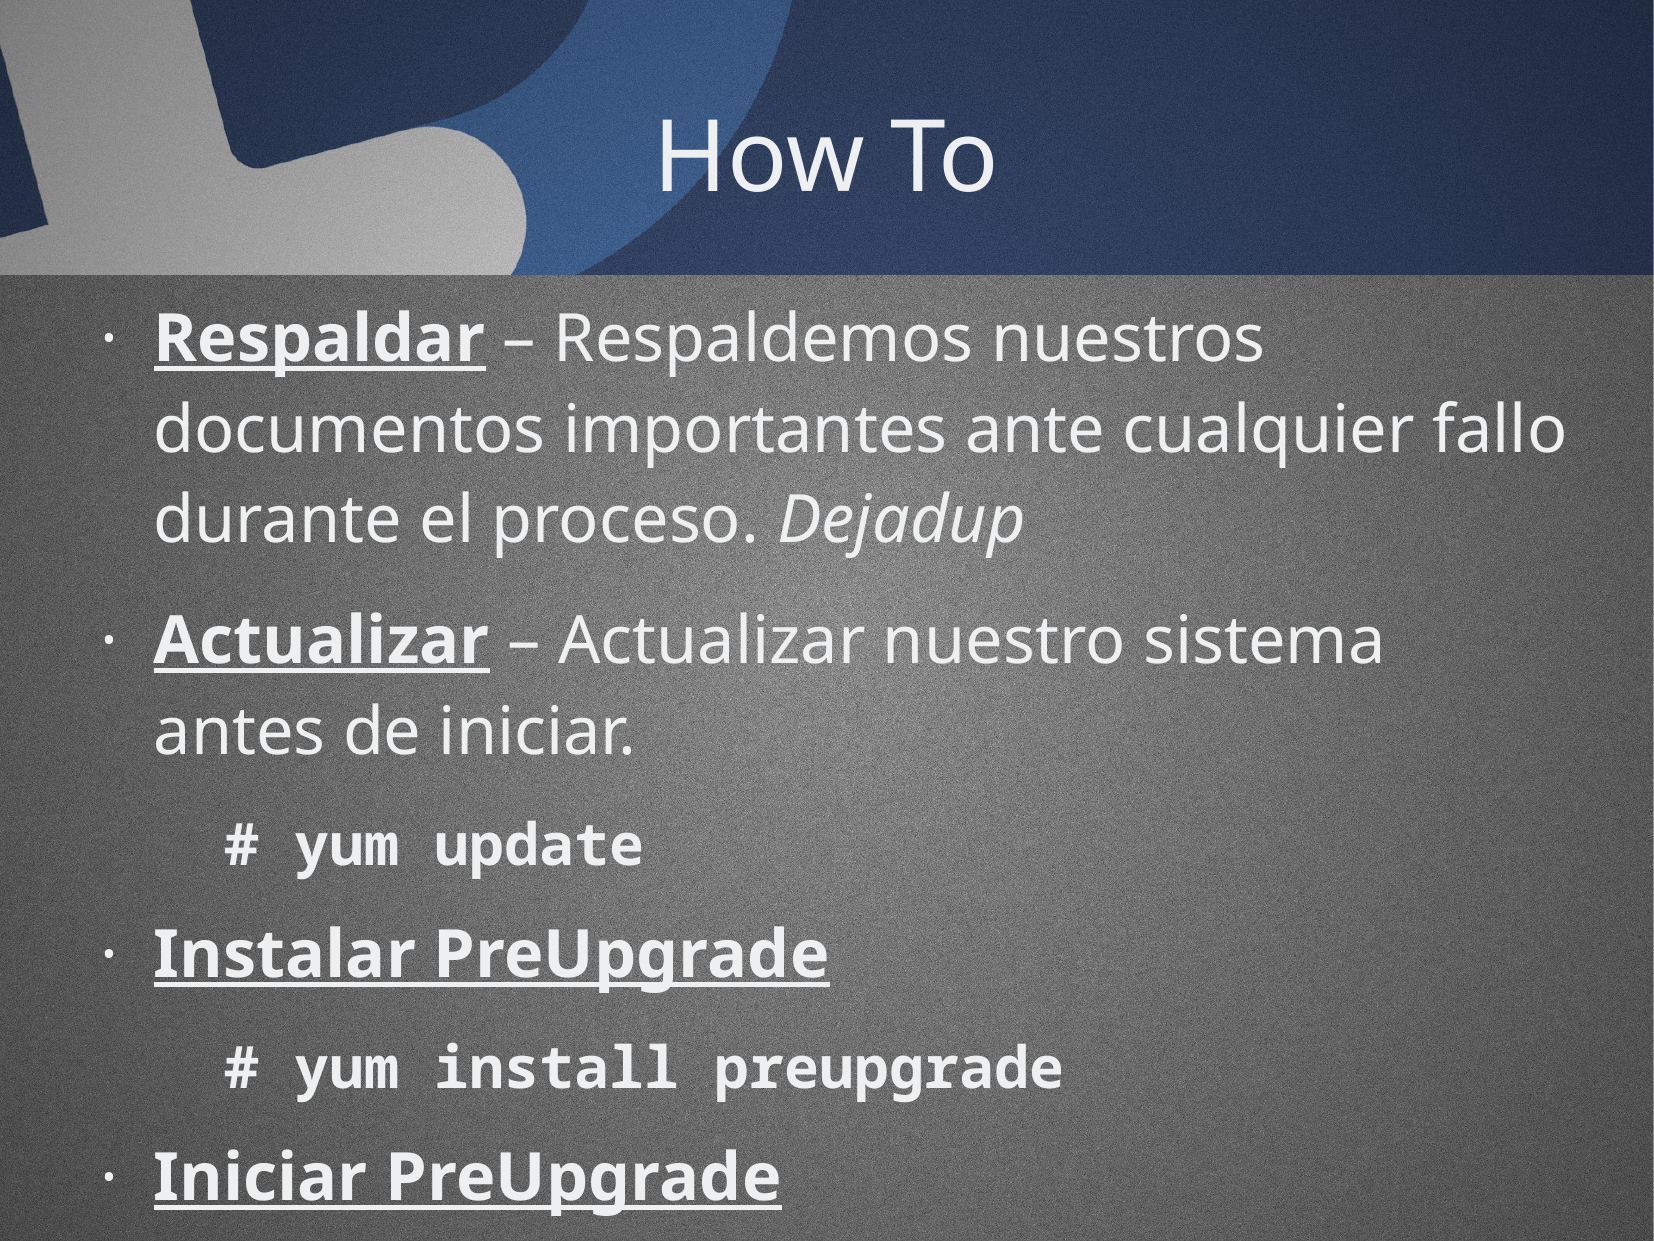

# How To
Respaldar – Respaldemos nuestros documentos importantes ante cualquier fallo durante el proceso. Dejadup
Actualizar – Actualizar nuestro sistema antes de iniciar.
# yum update
Instalar PreUpgrade
# yum install preupgrade
Iniciar PreUpgrade
# preupgrade